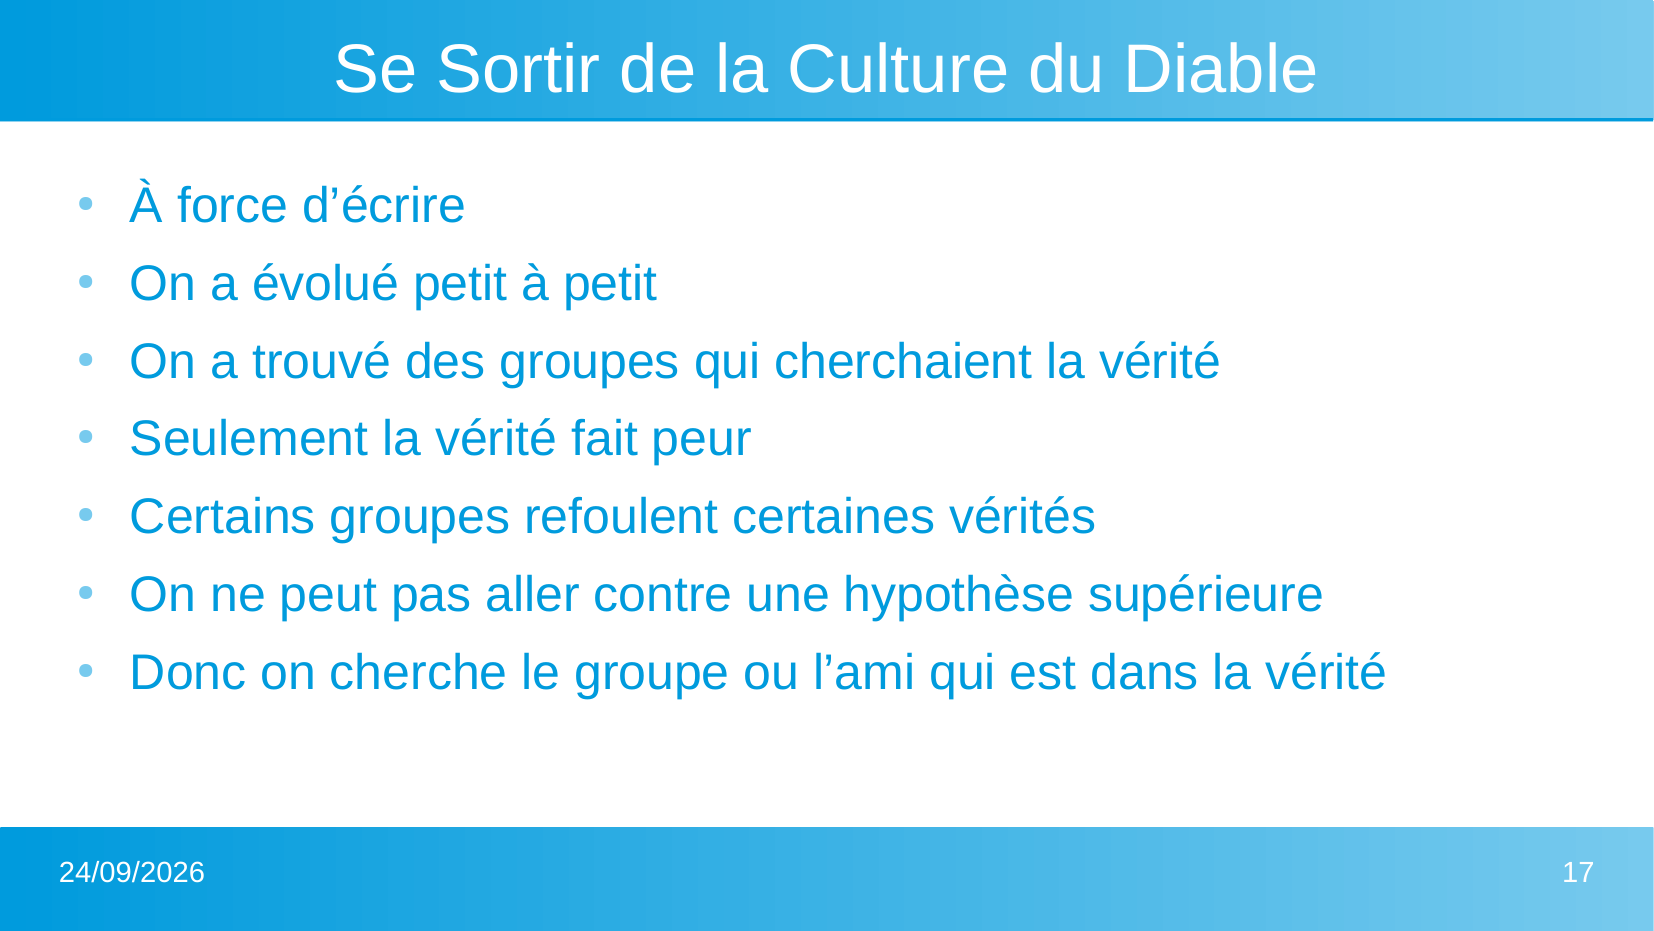

# Se Sortir de la Culture du Diable
À force d’écrire
On a évolué petit à petit
On a trouvé des groupes qui cherchaient la vérité
Seulement la vérité fait peur
Certains groupes refoulent certaines vérités
On ne peut pas aller contre une hypothèse supérieure
Donc on cherche le groupe ou l’ami qui est dans la vérité
17